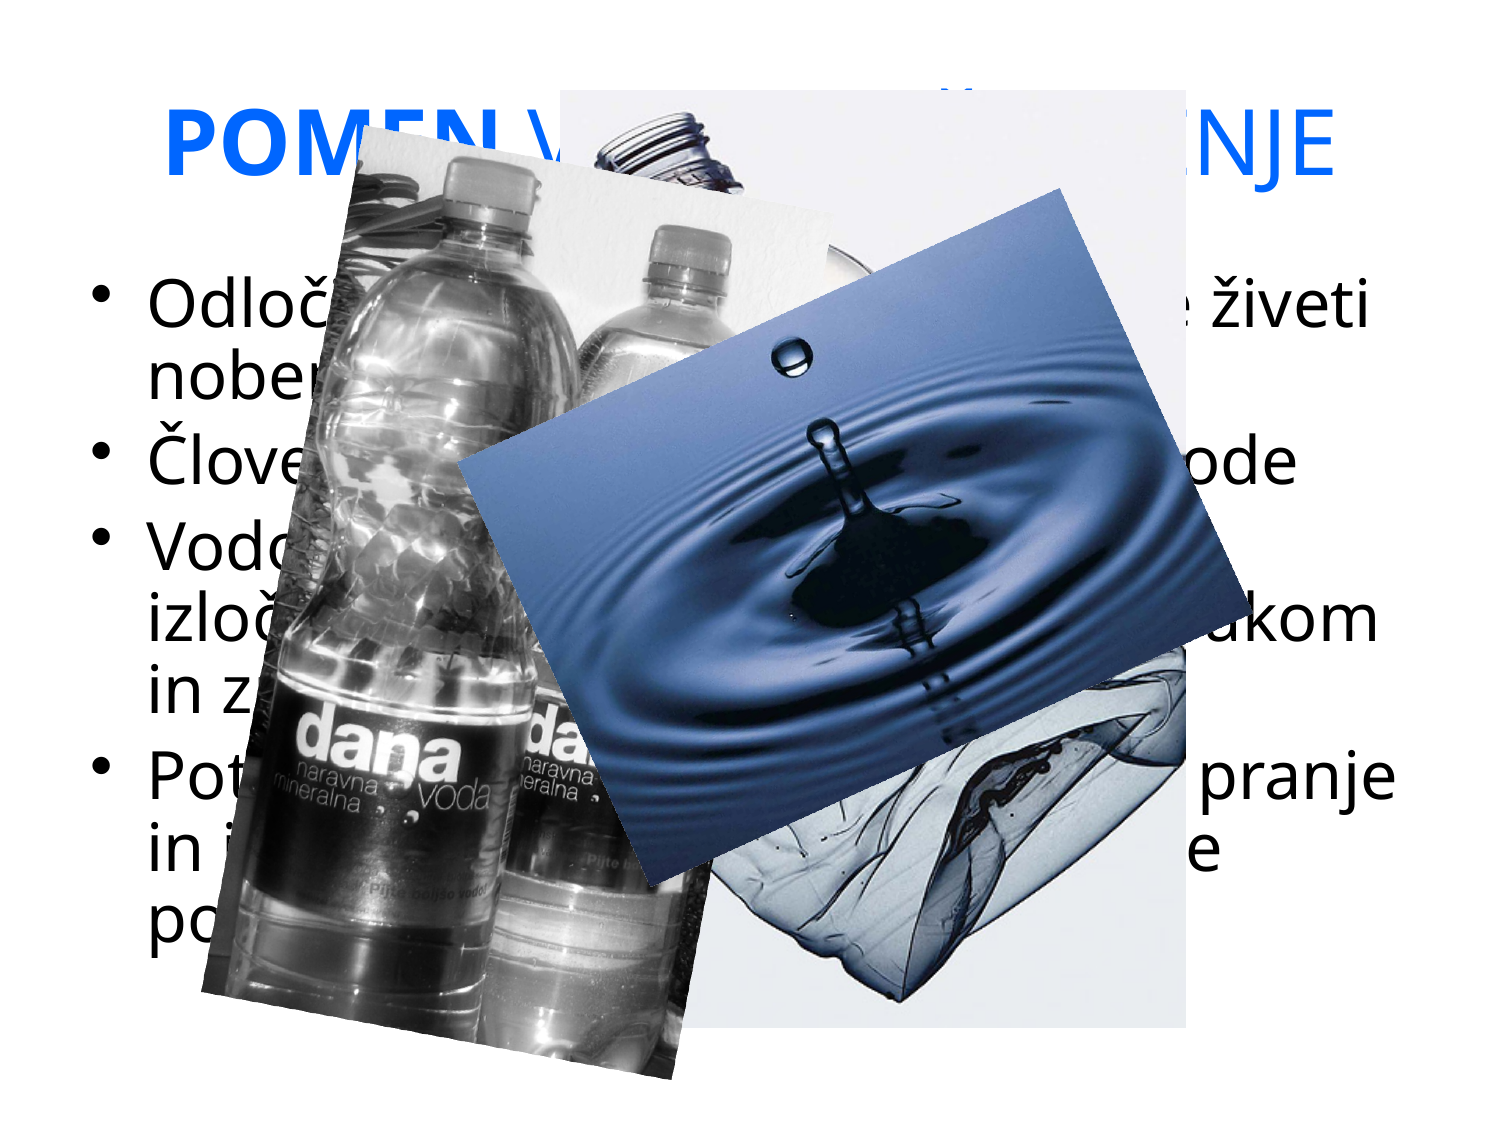

# POMEN VODE ZA ŽIVLJENJE
Odločilna vloga; brez nje ne more živeti nobeno bitje
Človeško telo vsebuje 60 – 70 % vode
Vodo dobimo s hrano in pijačo, izločamo pa s sečem, izdihanim zrakom in znojenjem
Potrebujemo jo tudi za umivanje, pranje in industrijsko proizvodnjo (tam se pogosto onesnaži)